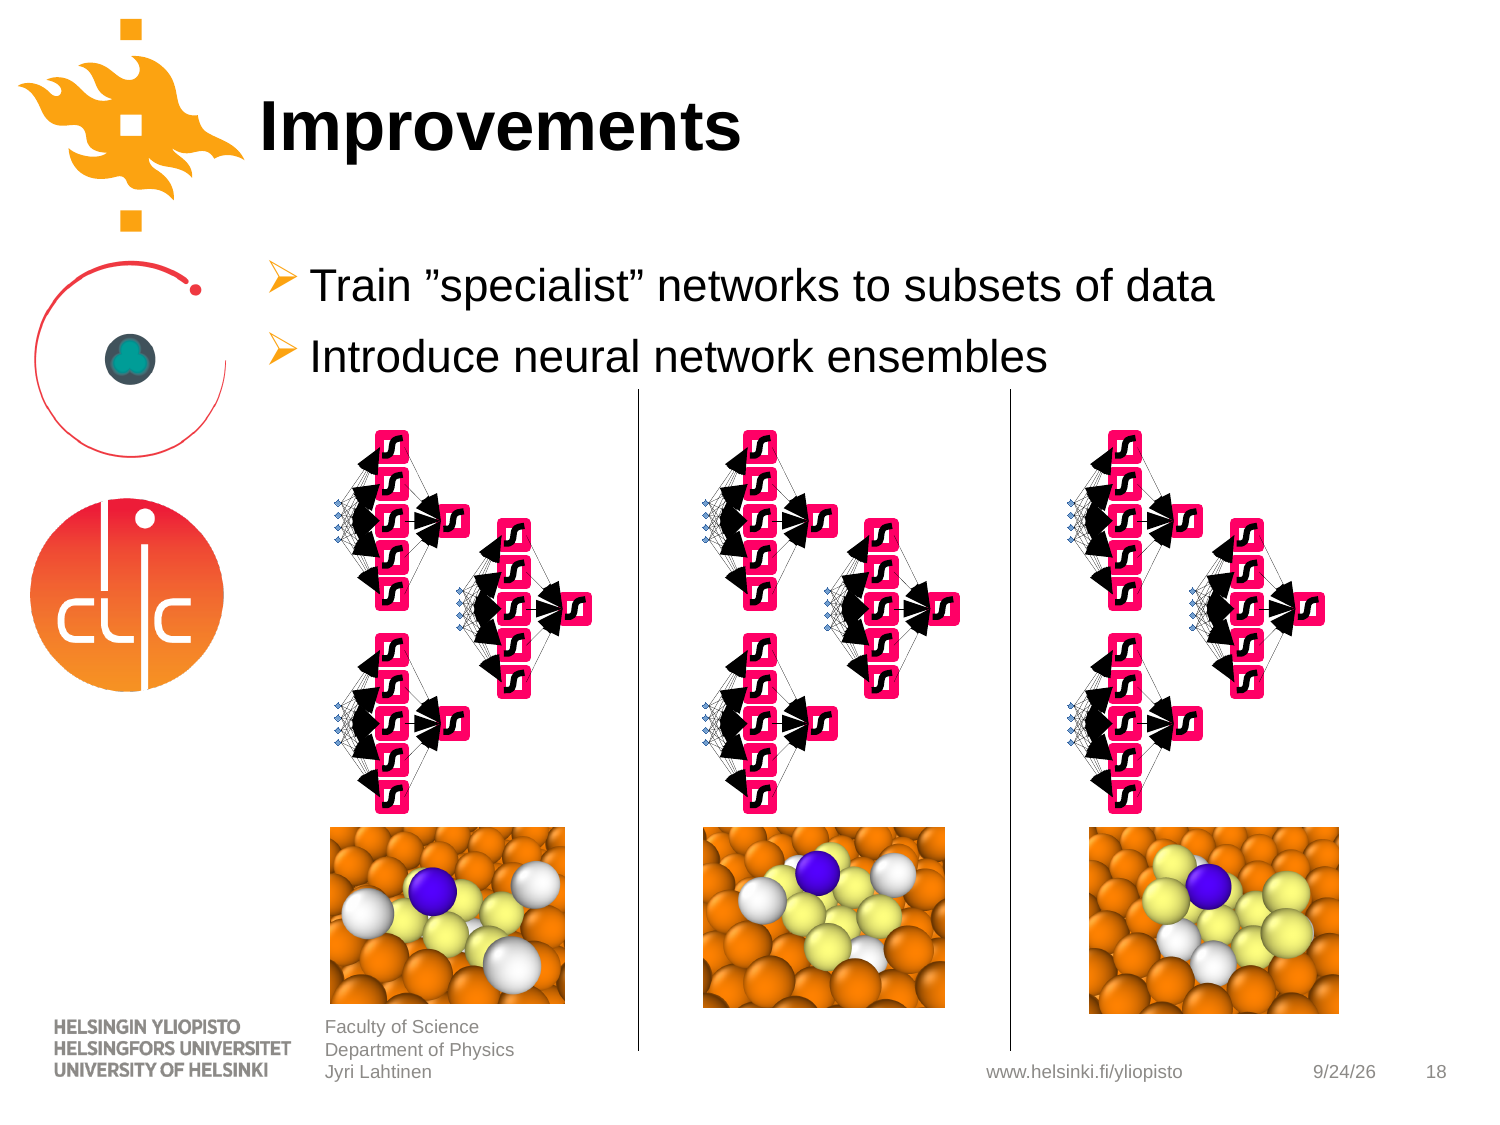

# Improvements
Train ”specialist” networks to subsets of data
Introduce neural network ensembles
Faculty of Science
Department of Physics
Jyri Lahtinen